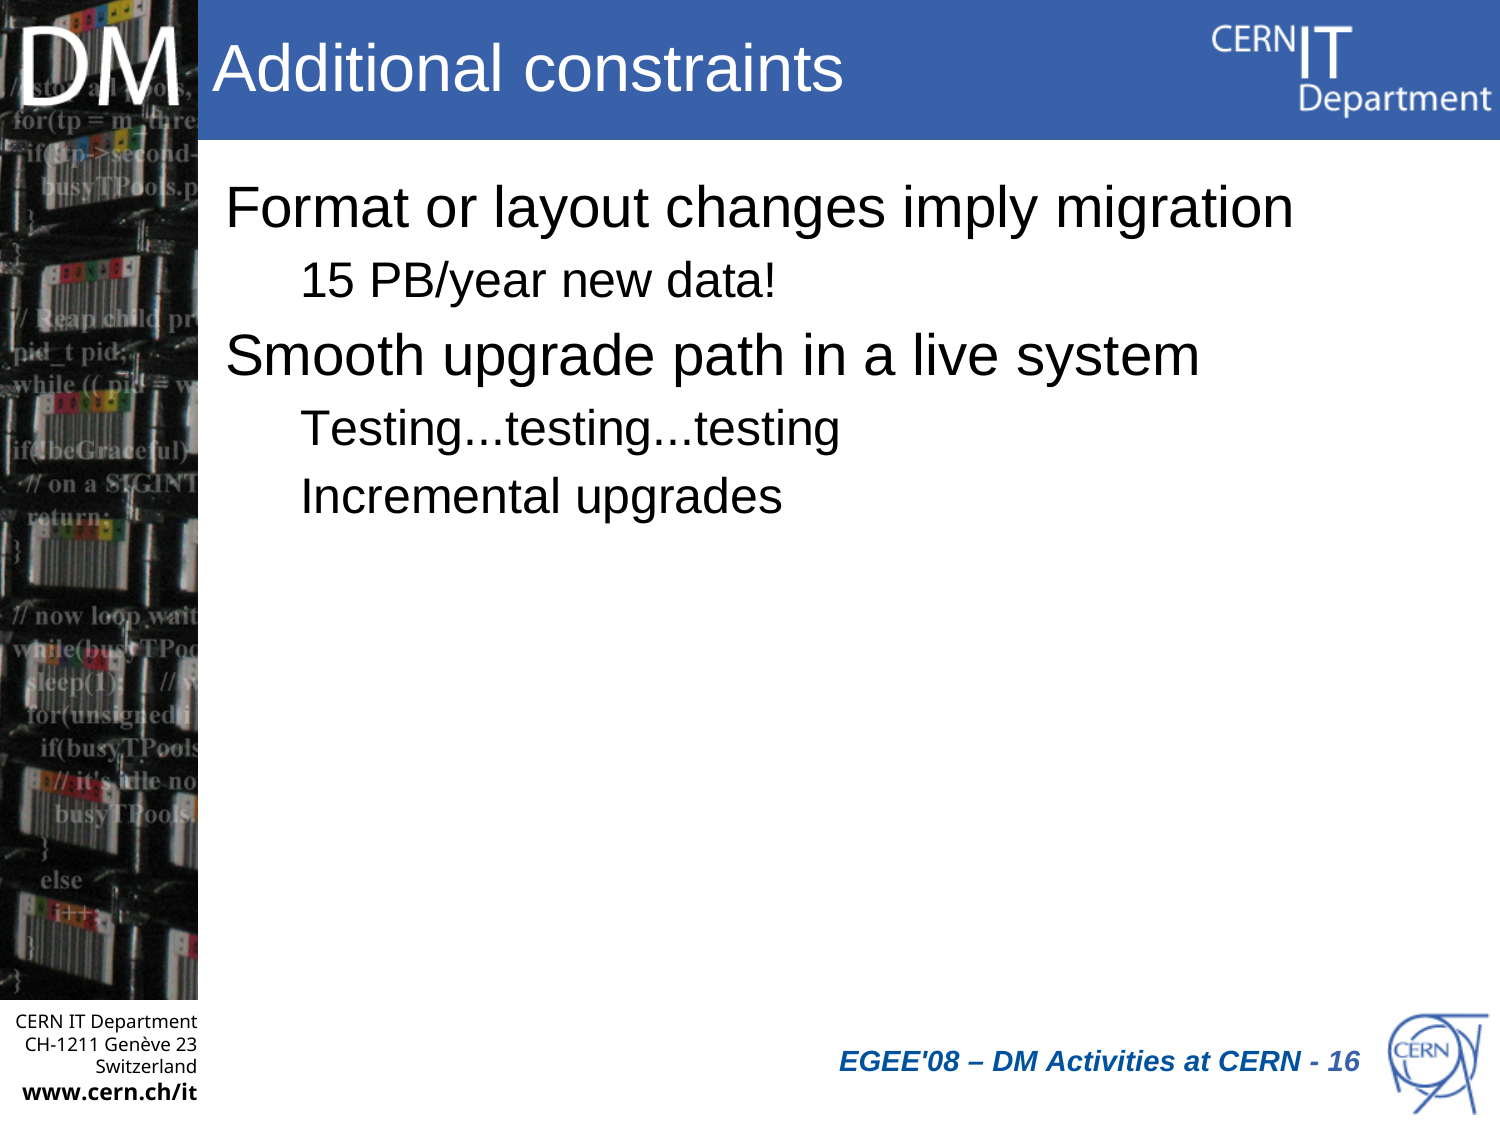

# Additional constraints
Format or layout changes imply migration
15 PB/year new data!
Smooth upgrade path in a live system
Testing...testing...testing
Incremental upgrades